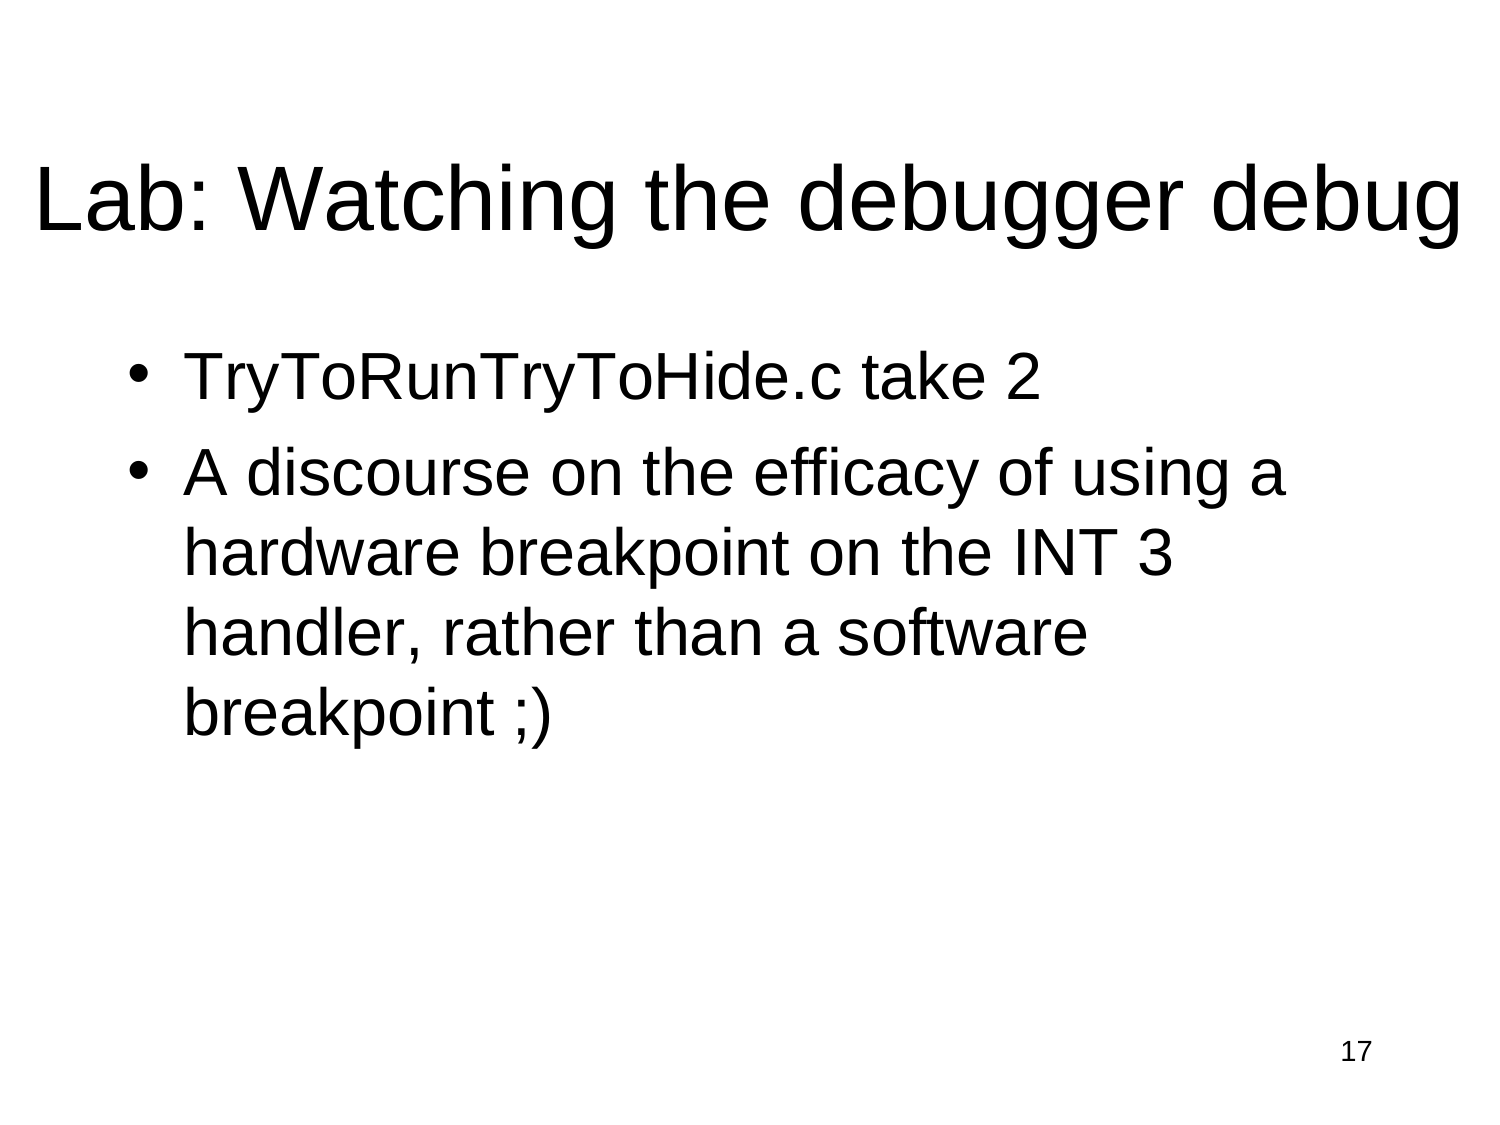

# Lab: Watching the debugger debug
TryToRunTryToHide.c take 2
A discourse on the efficacy of using a hardware breakpoint on the INT 3 handler, rather than a software breakpoint ;)